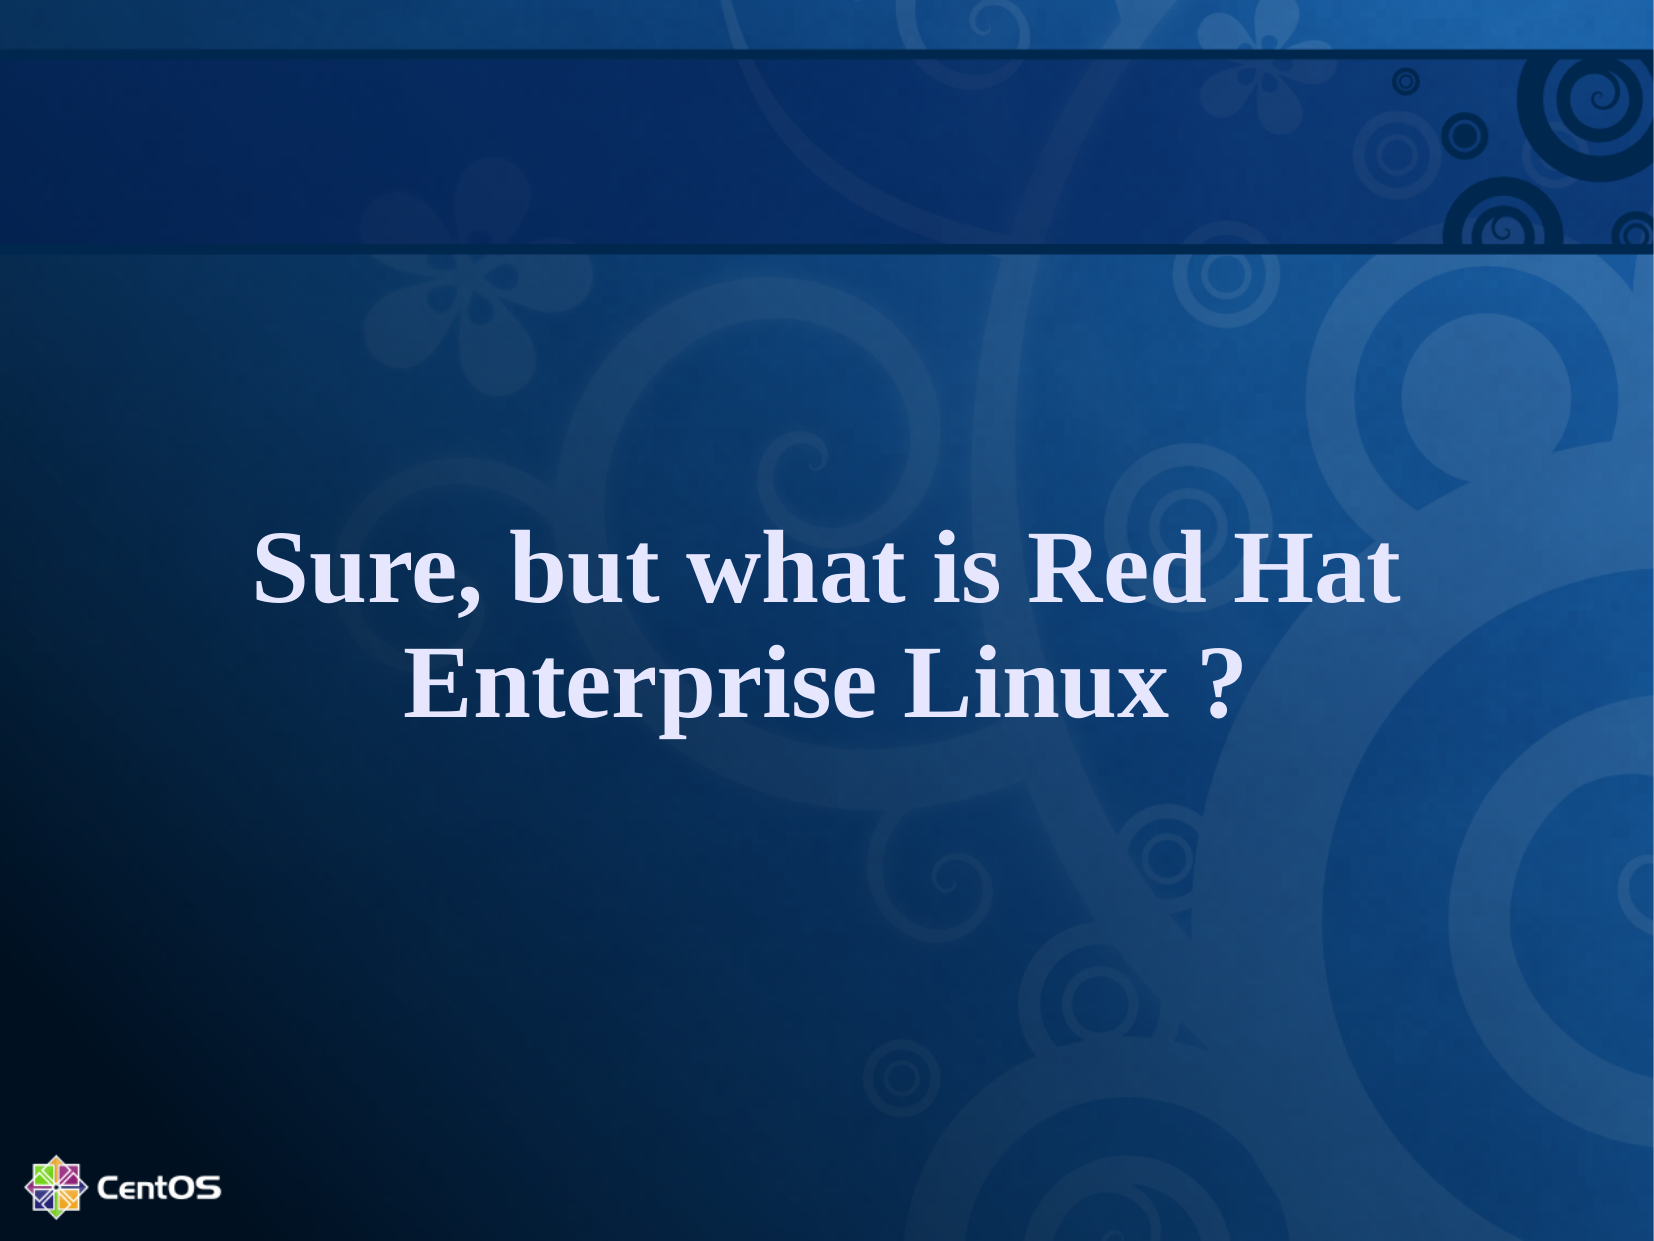

# Sure, but what is Red Hat Enterprise Linux ?